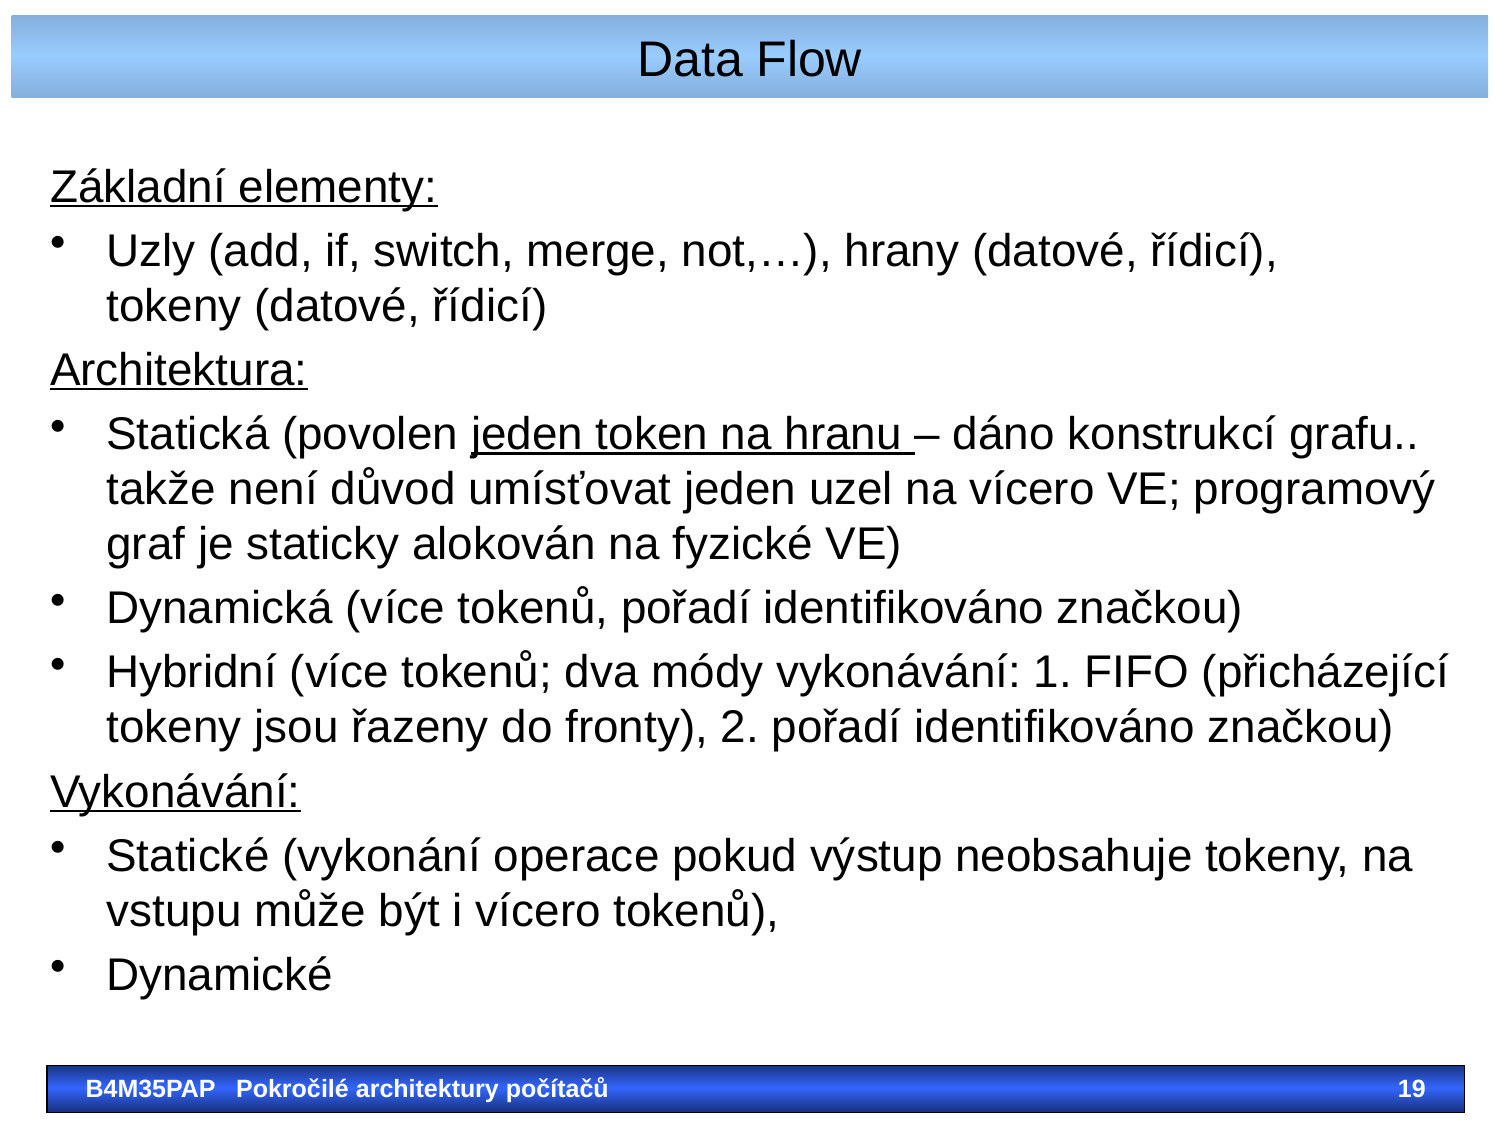

# Data Flow
Základní elementy:
Uzly (add, if, switch, merge, not,…), hrany (datové, řídicí),
tokeny (datové, řídicí)
Architektura:
Statická (povolen jeden token na hranu – dáno konstrukcí grafu.. takže není důvod umísťovat jeden uzel na vícero VE; programový graf je staticky alokován na fyzické VE)
Dynamická (více tokenů, pořadí identifikováno značkou)
Hybridní (více tokenů; dva módy vykonávání: 1. FIFO (přicházející tokeny jsou řazeny do fronty), 2. pořadí identifikováno značkou)
Vykonávání:
Statické (vykonání operace pokud výstup neobsahuje tokeny, na vstupu může být i vícero tokenů),
Dynamické
B4M35PAP Pokročilé architektury počítačů